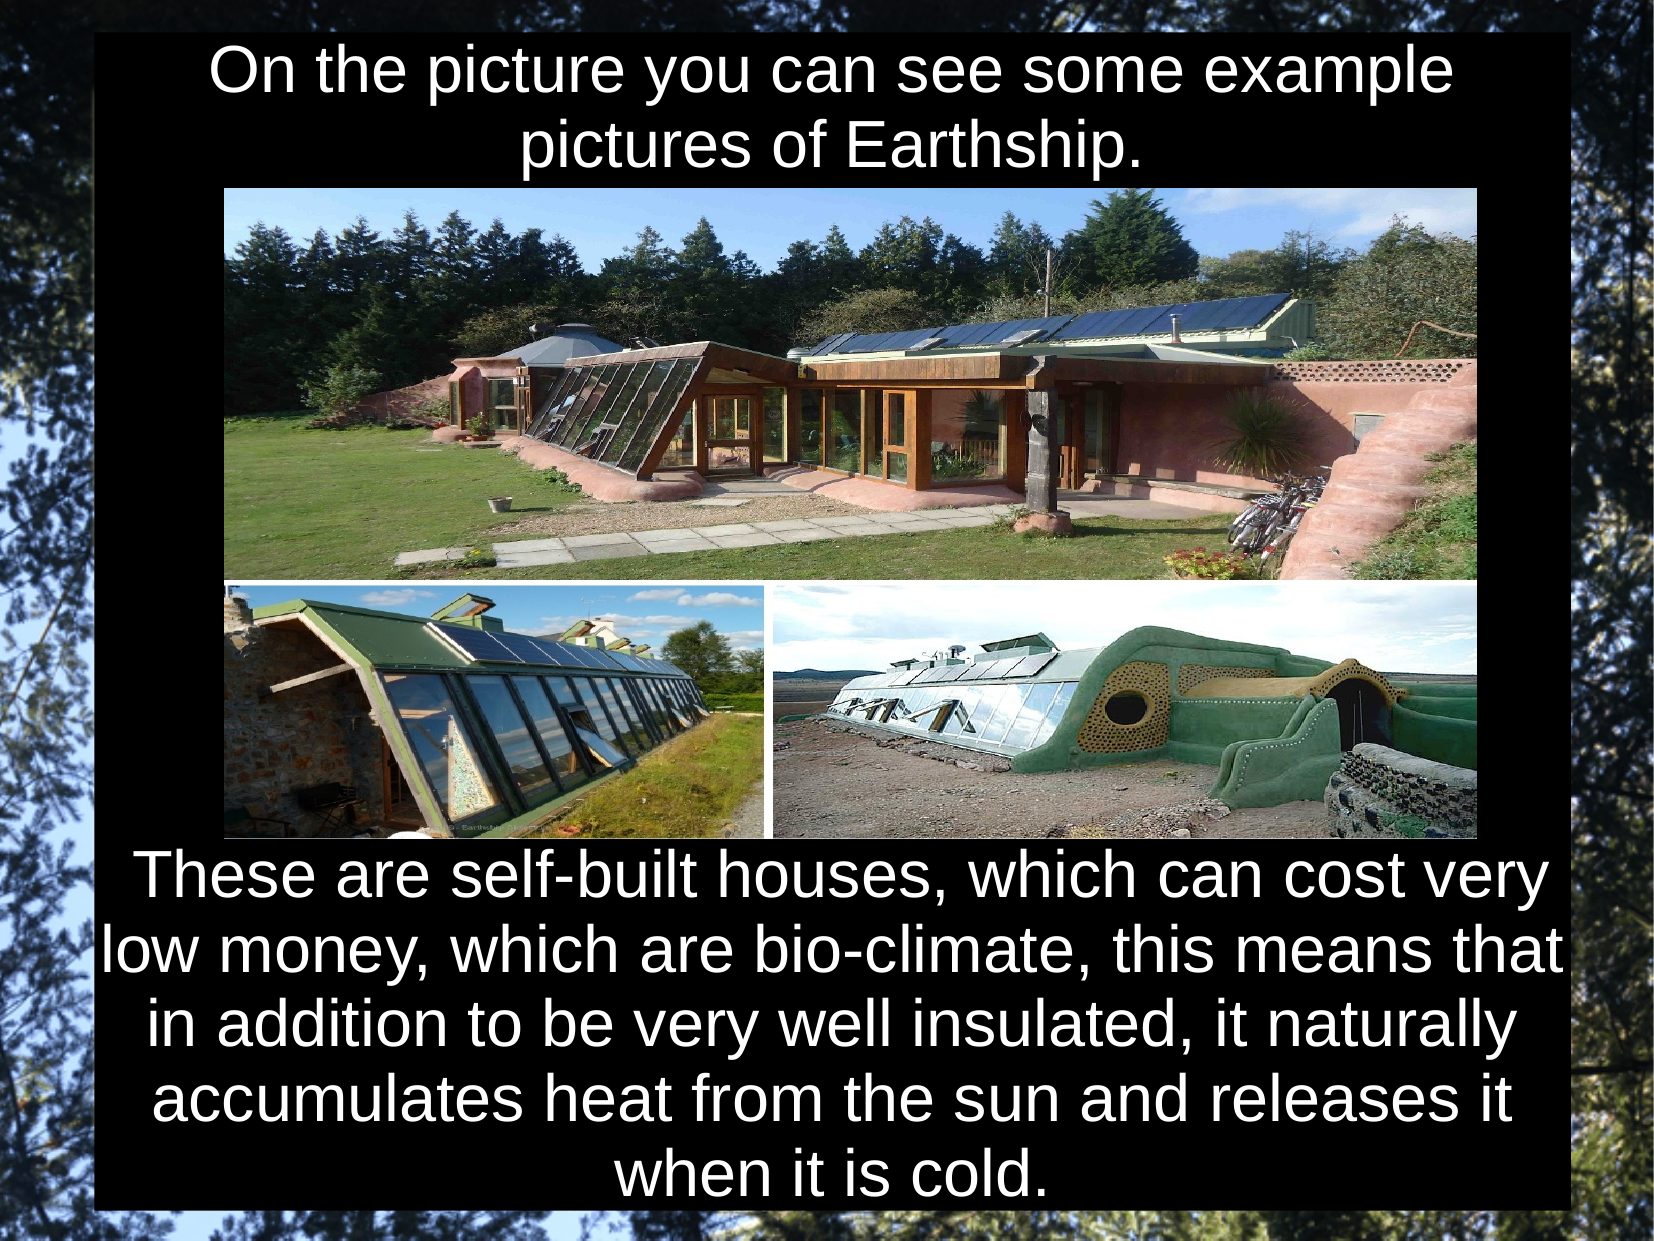

# On the picture you can see some example pictures of Earthship.
 These are self-built houses, which can cost very low money, which are bio-climate, this means that in addition to be very well insulated, it naturally accumulates heat from the sun and releases it when it is cold.